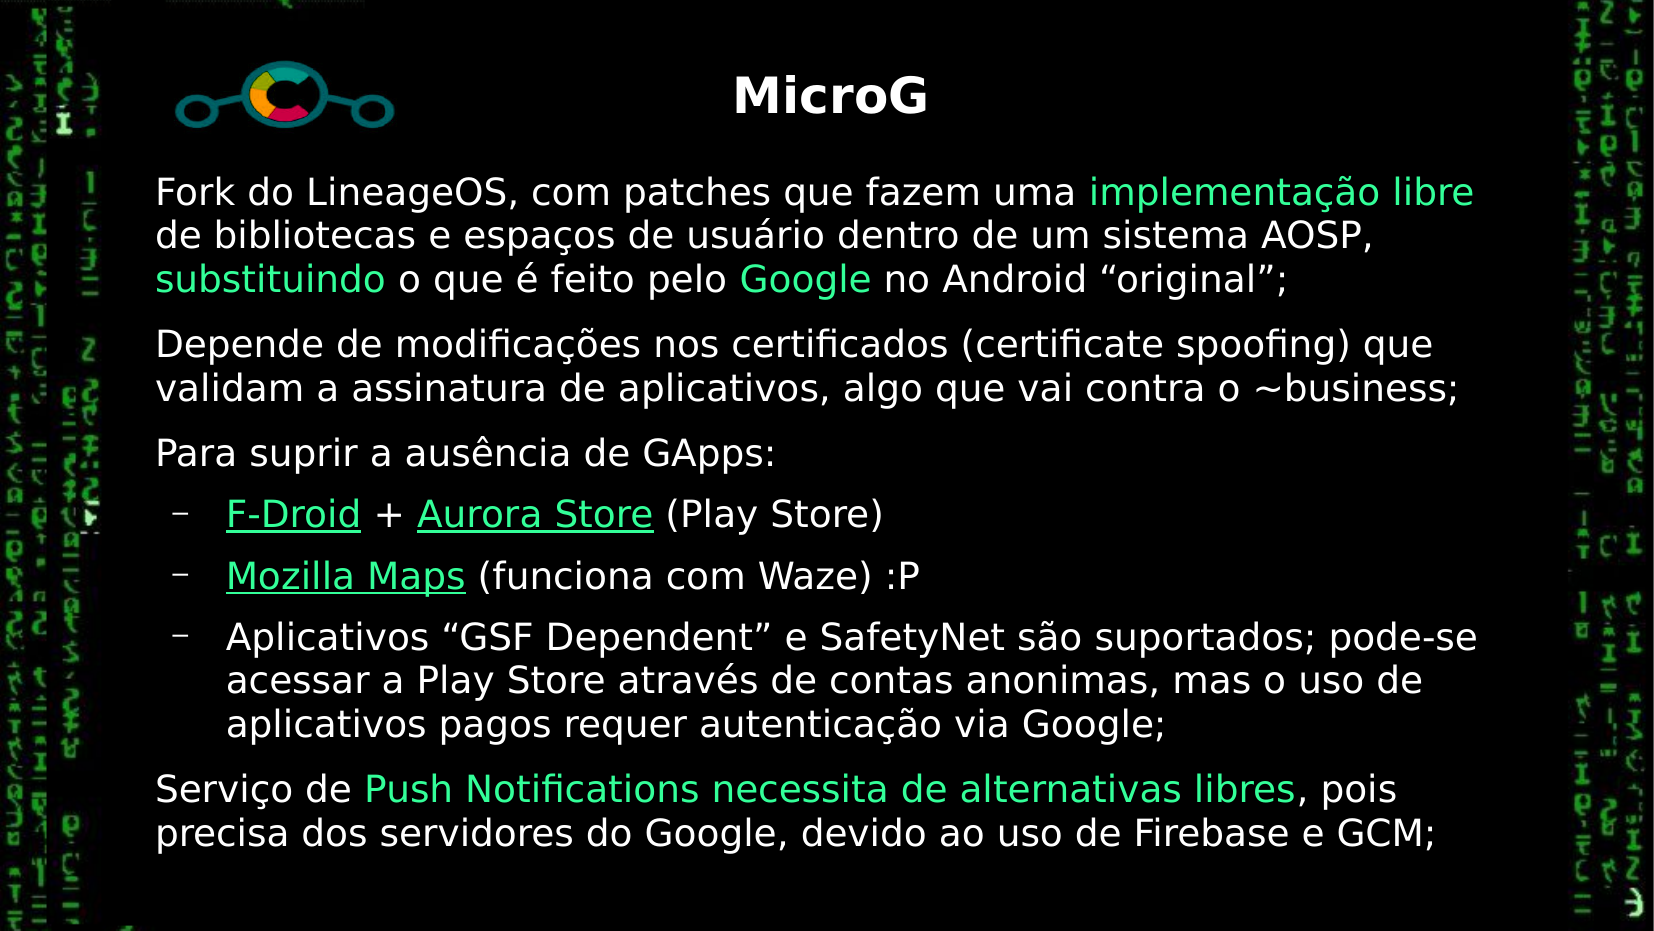

# MicroG
Fork do LineageOS, com patches que fazem uma implementação libre de bibliotecas e espaços de usuário dentro de um sistema AOSP, substituindo o que é feito pelo Google no Android “original”;
Depende de modificações nos certificados (certificate spoofing) que validam a assinatura de aplicativos, algo que vai contra o ~business;
Para suprir a ausência de GApps:
F-Droid + Aurora Store (Play Store)
Mozilla Maps (funciona com Waze) :P
Aplicativos “GSF Dependent” e SafetyNet são suportados; pode-se acessar a Play Store através de contas anonimas, mas o uso de aplicativos pagos requer autenticação via Google;
Serviço de Push Notifications necessita de alternativas libres, pois precisa dos servidores do Google, devido ao uso de Firebase e GCM;